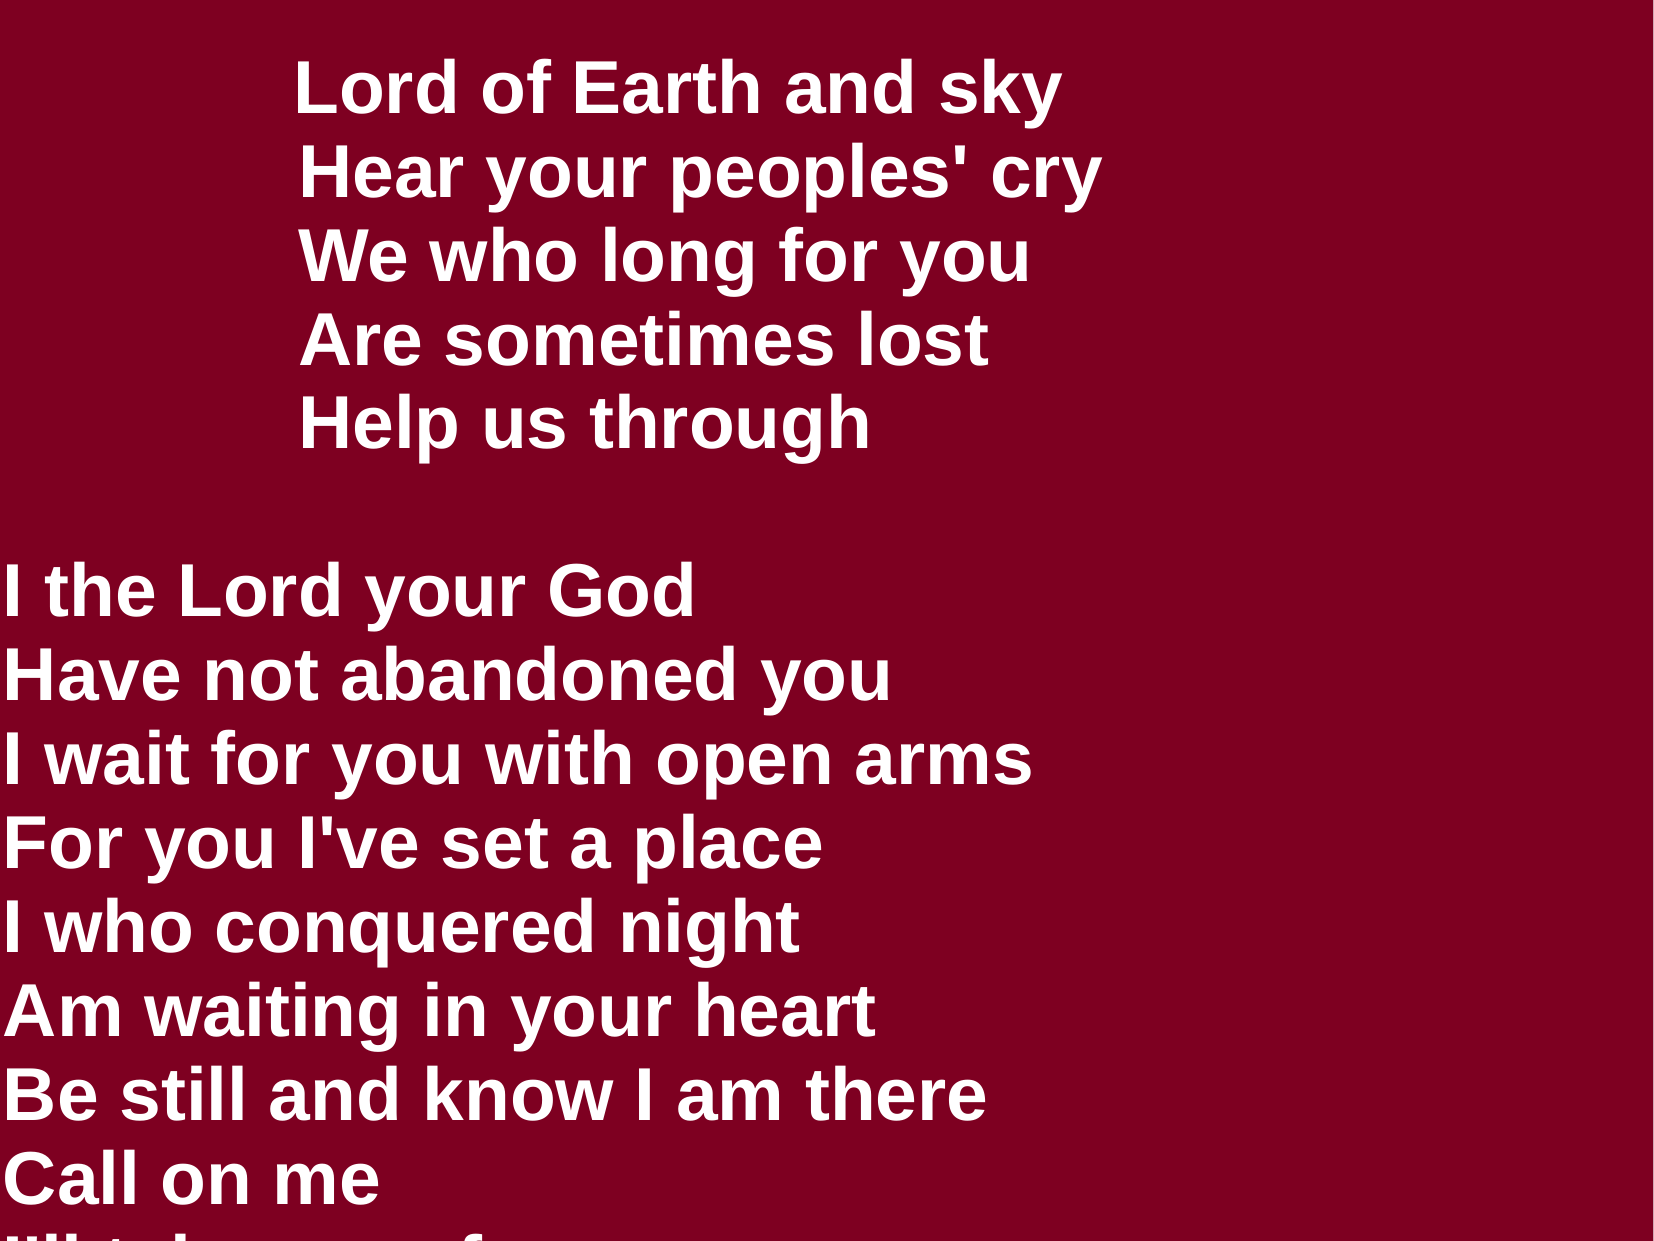

Lord of Earth and sky
				Hear your peoples' cry
				We who long for you
				Are sometimes lost
				Help us through
I the Lord your God
Have not abandoned you
I wait for you with open arms
For you I've set a place
I who conquered night
Am waiting in your heart
Be still and know I am there
Call on me
I'll take your fears.
#